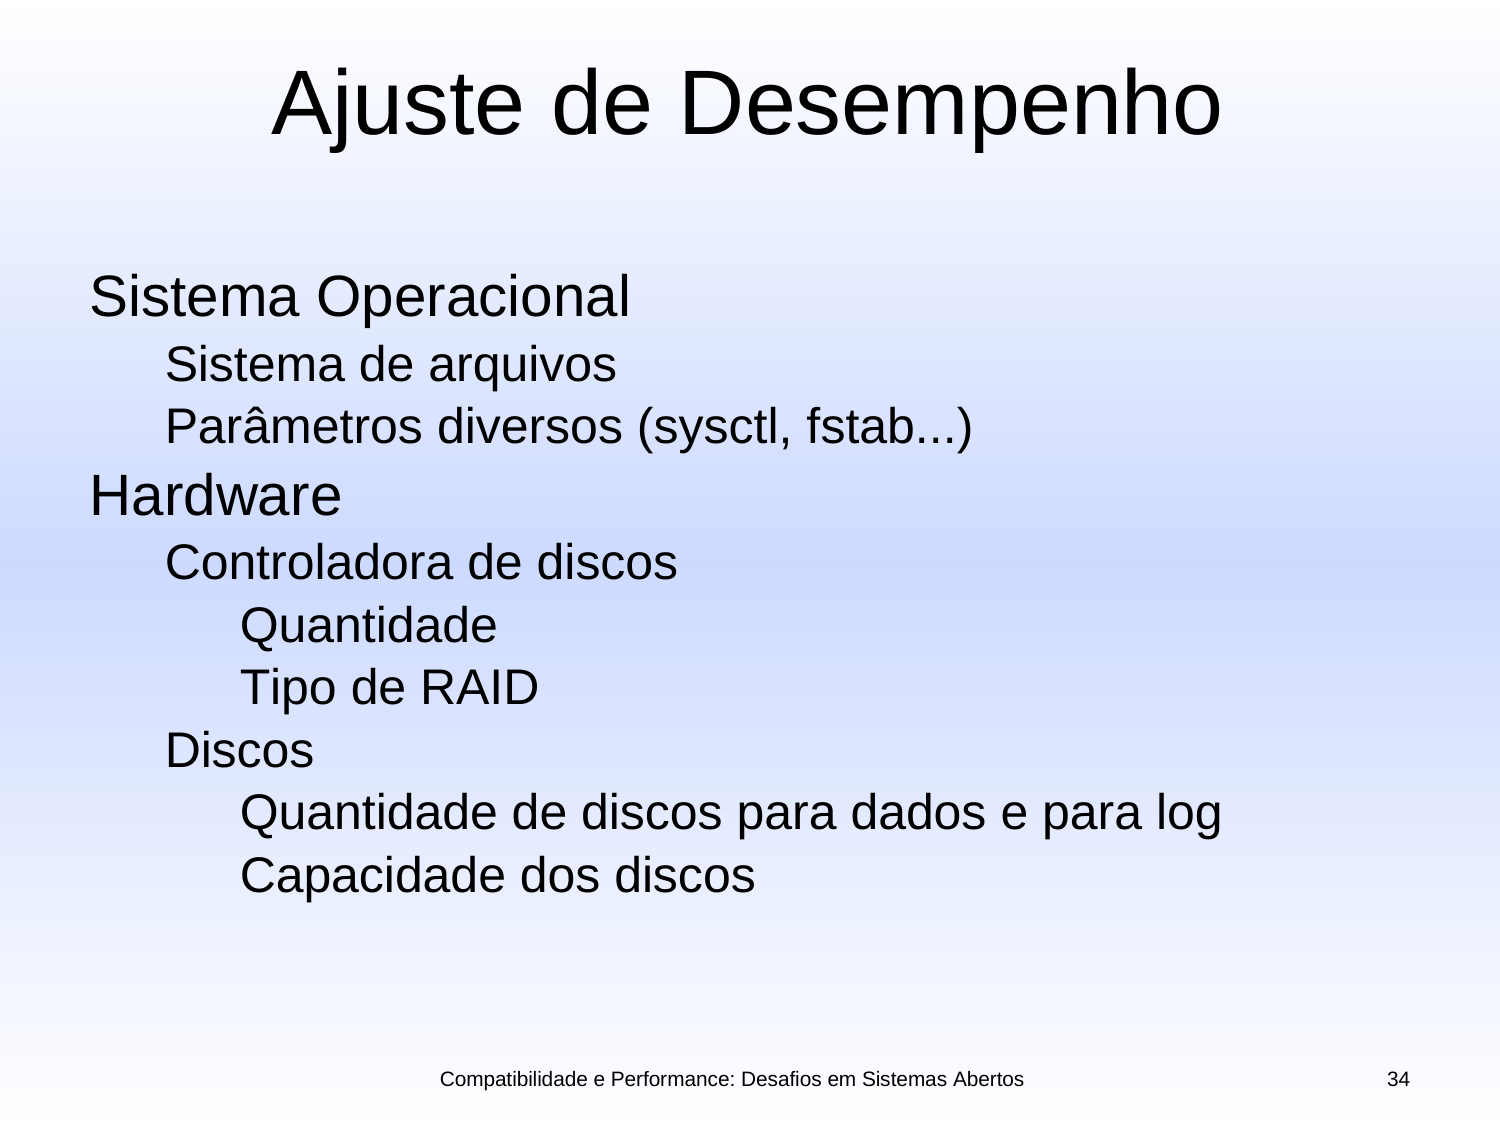

# Ajuste de Desempenho
Sistema Operacional
Sistema de arquivos
Parâmetros diversos (sysctl, fstab...)
Hardware
Controladora de discos
Quantidade
Tipo de RAID
Discos
Quantidade de discos para dados e para log
Capacidade dos discos
Compatibilidade e Performance: Desafios em Sistemas Abertos
34